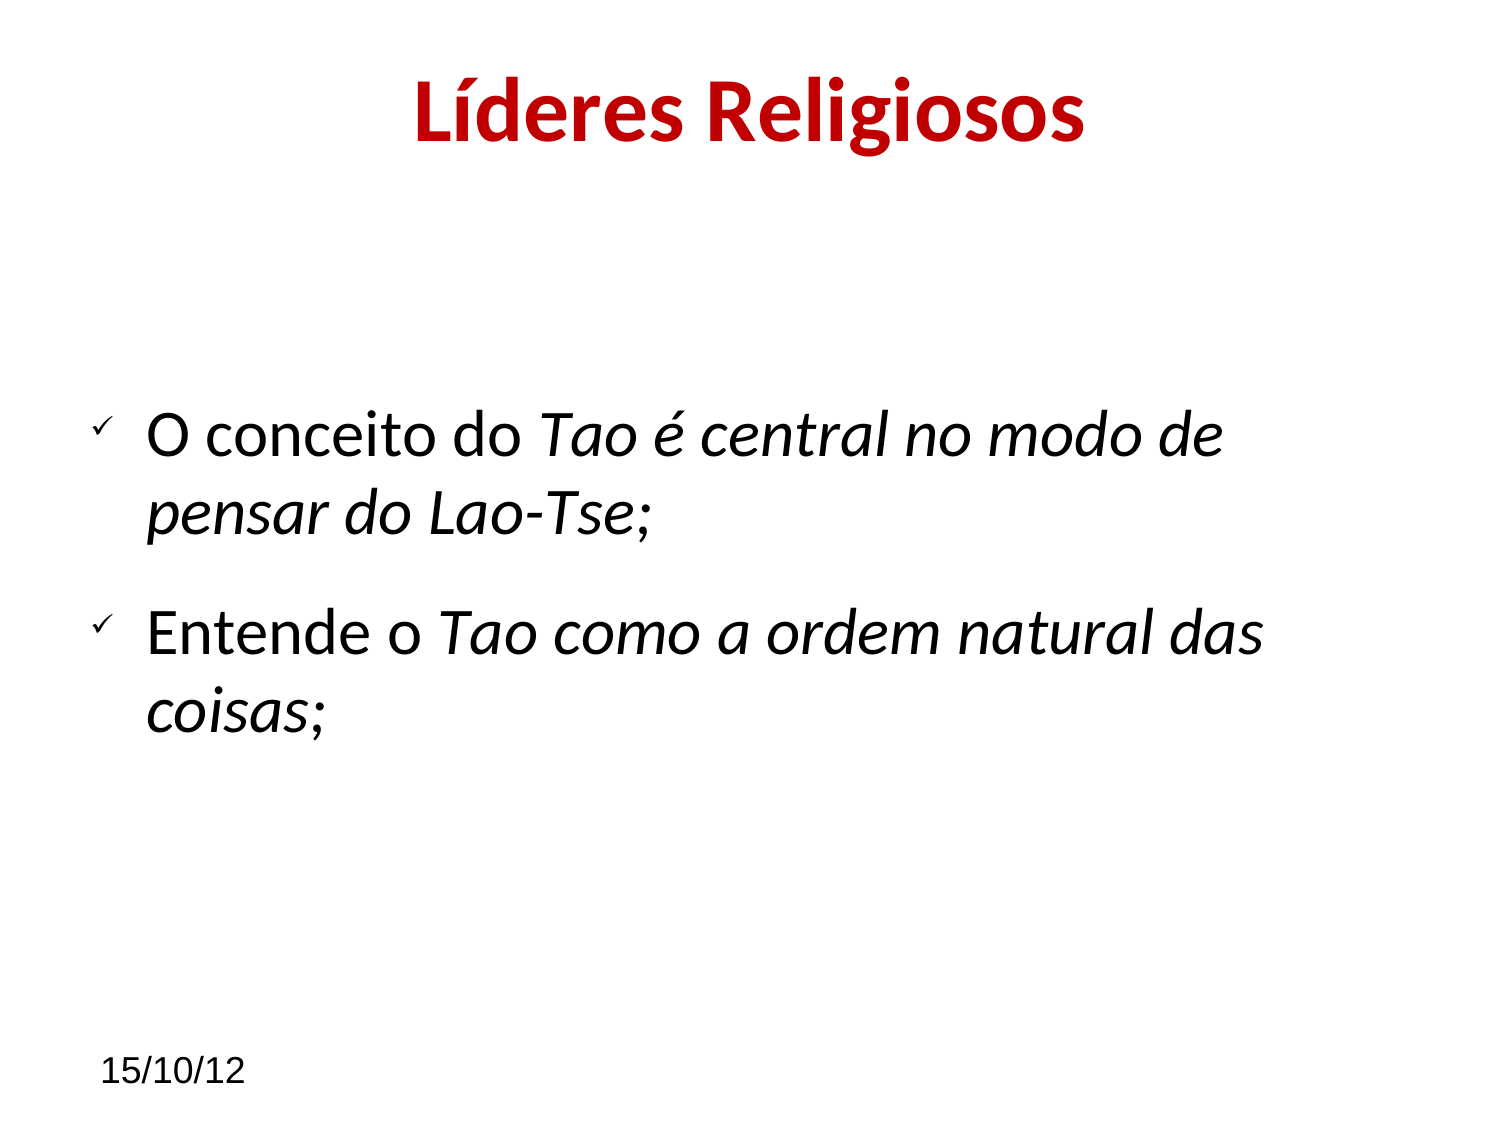

# Líderes Religiosos
O conceito do Tao é central no modo de pensar do Lao-Tse;
Entende o Tao como a ordem natural das coisas;